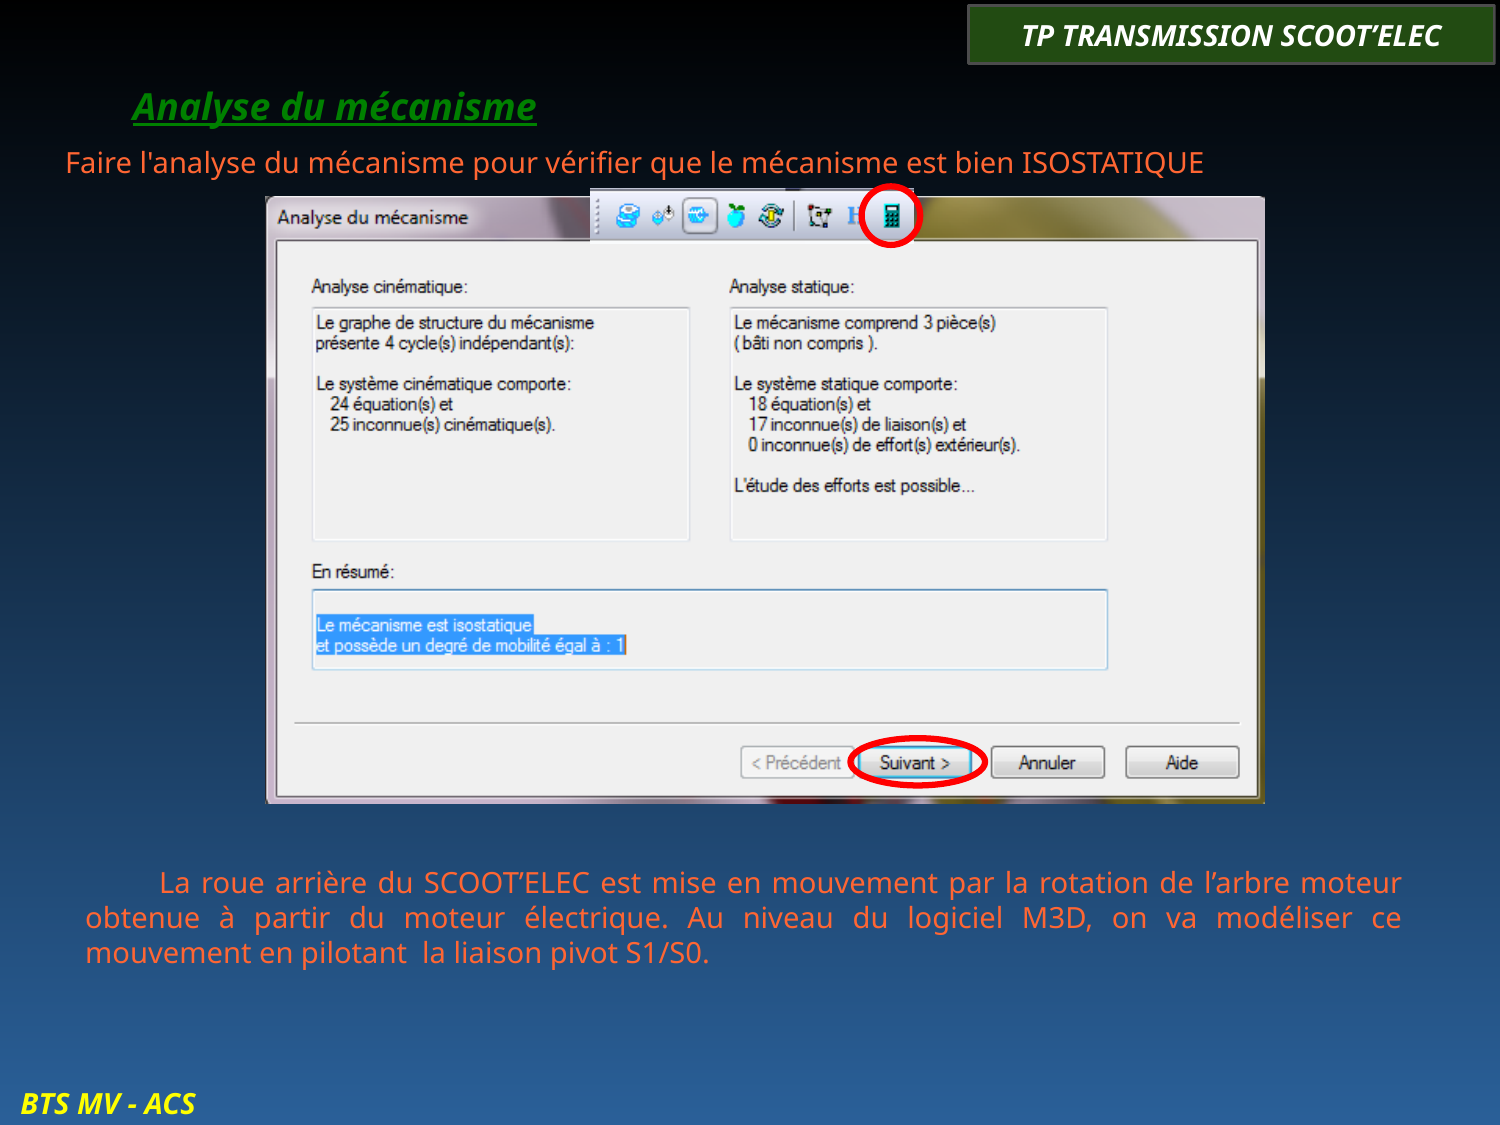

Analyse du mécanisme
Faire l'analyse du mécanisme pour vérifier que le mécanisme est bien ISOSTATIQUE
	La roue arrière du SCOOT’ELEC est mise en mouvement par la rotation de l’arbre moteur obtenue à partir du moteur électrique. Au niveau du logiciel M3D, on va modéliser ce mouvement en pilotant la liaison pivot S1/S0.